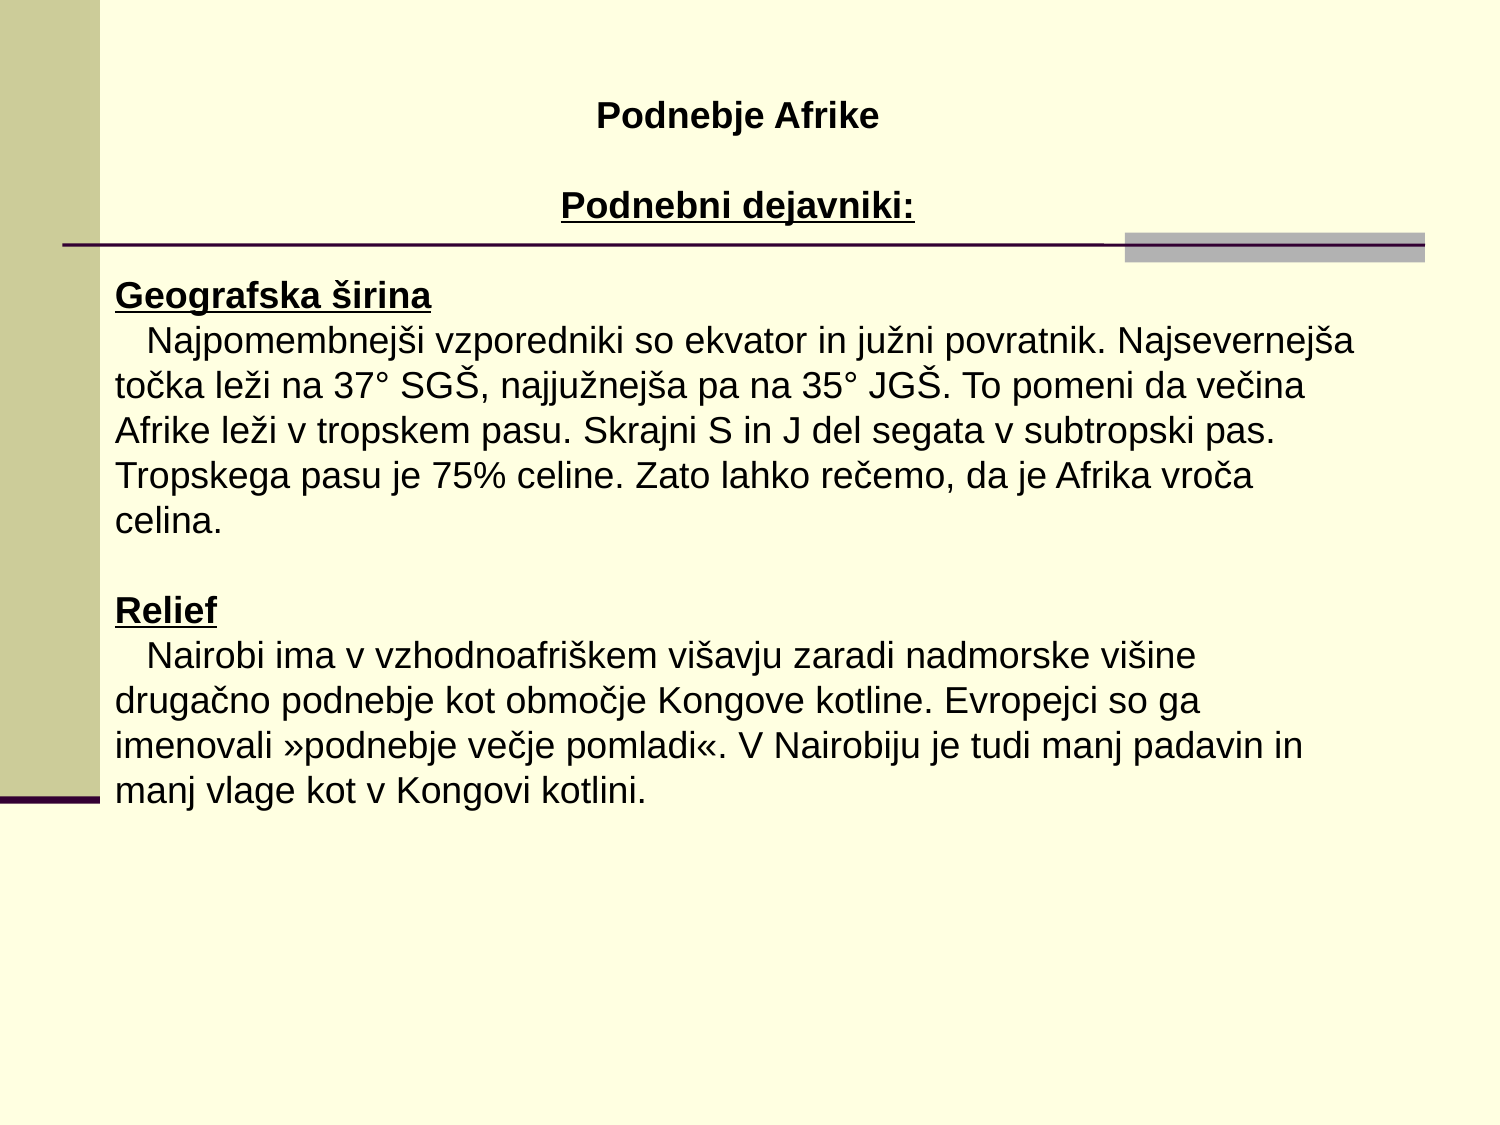

Podnebje Afrike
Podnebni dejavniki:
Geografska širina
 Najpomembnejši vzporedniki so ekvator in južni povratnik. Najsevernejša točka leži na 37° SGŠ, najjužnejša pa na 35° JGŠ. To pomeni da večina Afrike leži v tropskem pasu. Skrajni S in J del segata v subtropski pas. Tropskega pasu je 75% celine. Zato lahko rečemo, da je Afrika vroča celina.
Relief
 Nairobi ima v vzhodnoafriškem višavju zaradi nadmorske višine drugačno podnebje kot območje Kongove kotline. Evropejci so ga imenovali »podnebje večje pomladi«. V Nairobiju je tudi manj padavin in manj vlage kot v Kongovi kotlini.